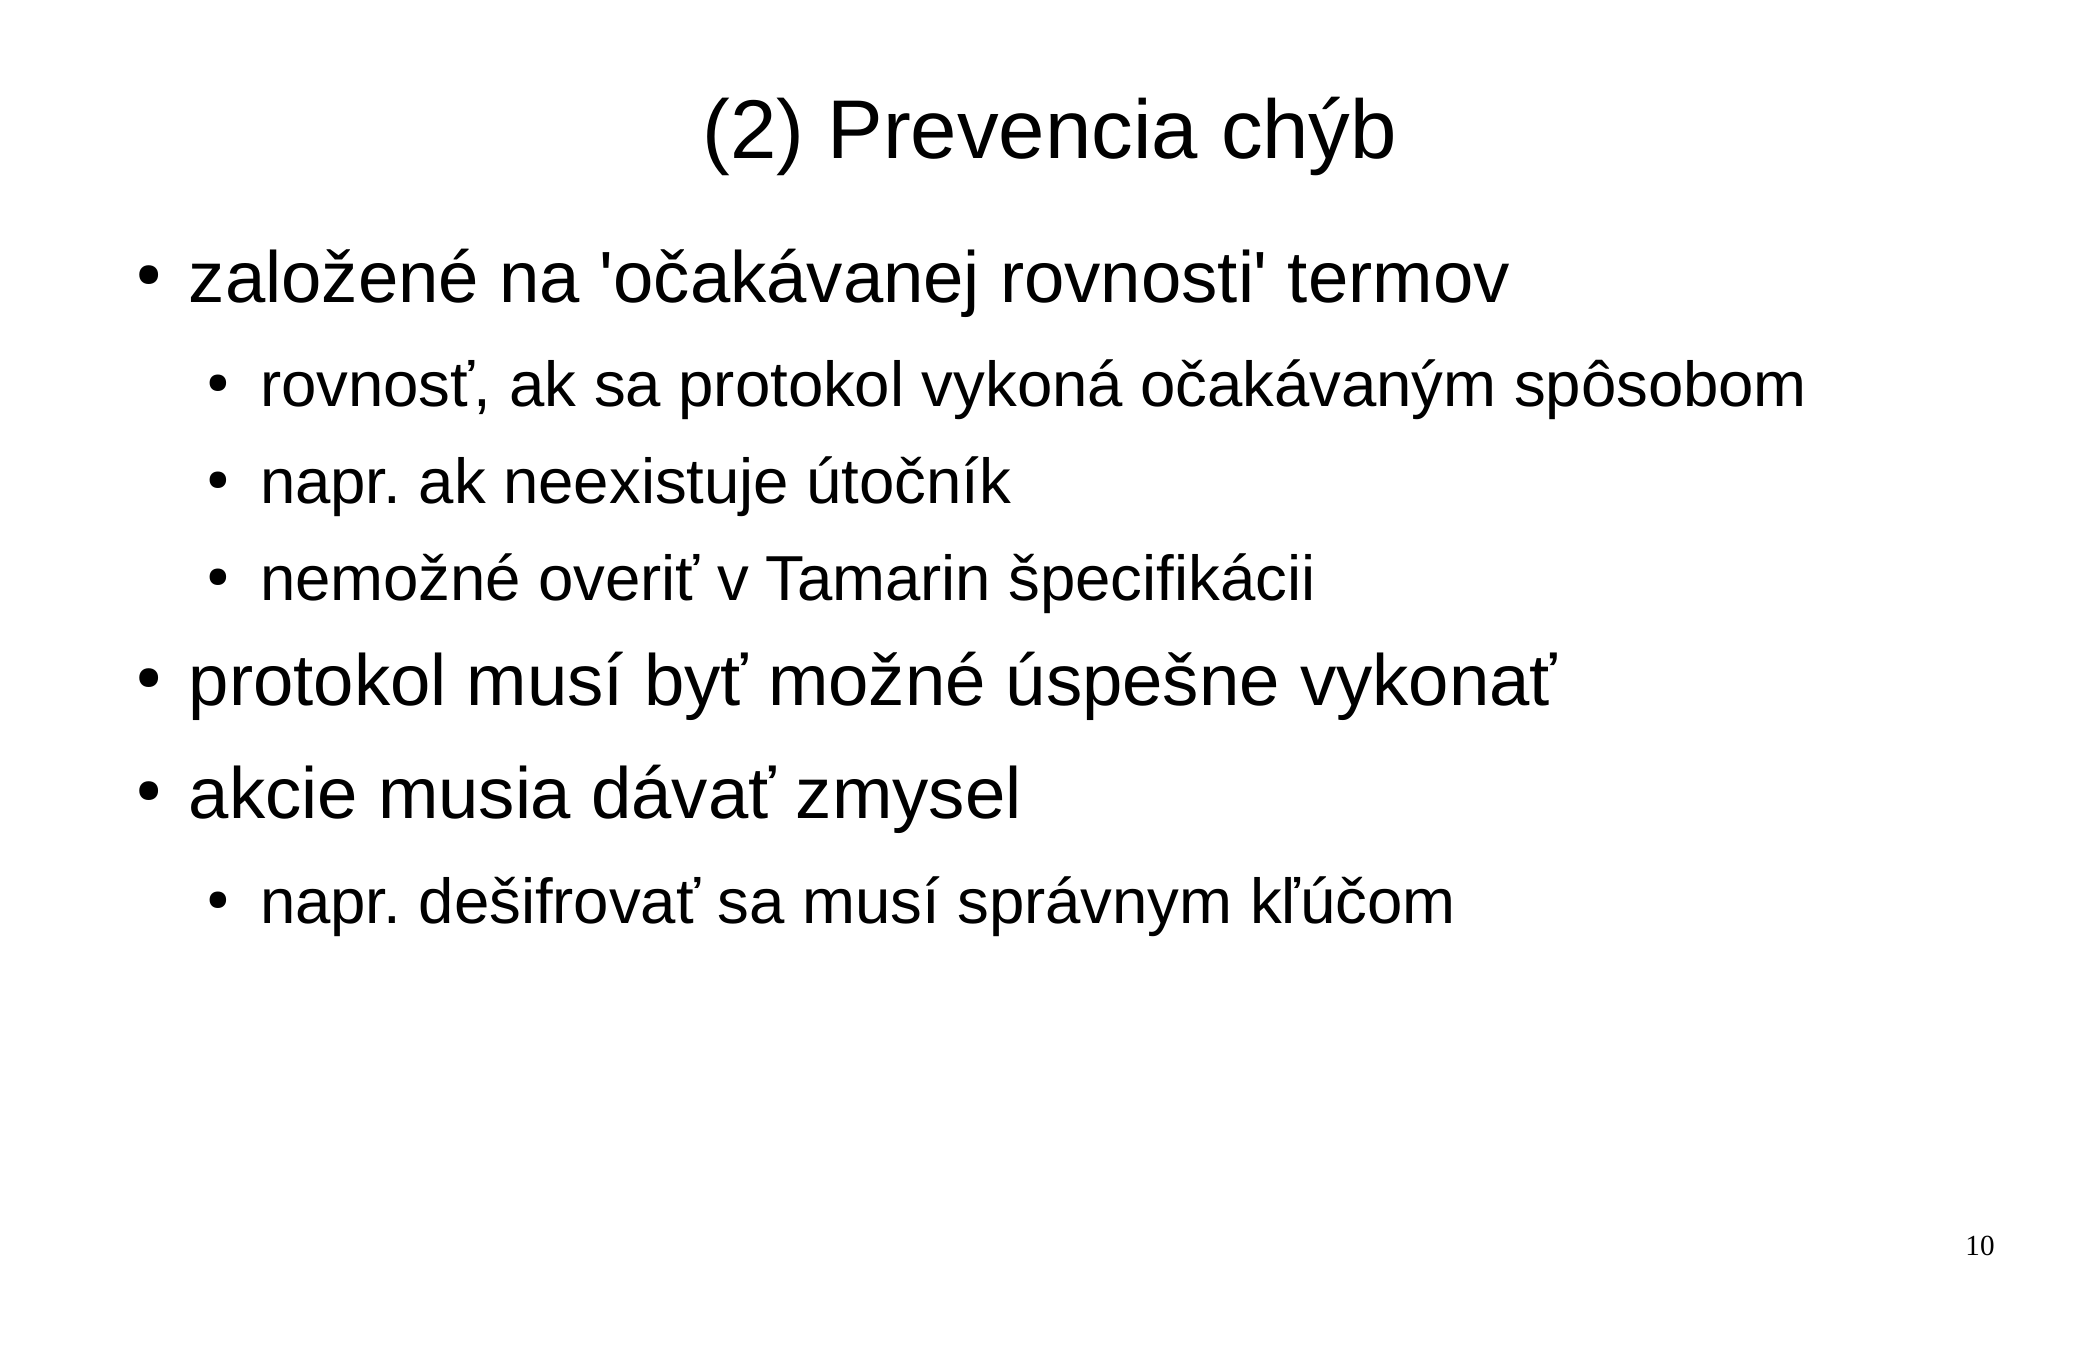

# (2) Prevencia chýb
založené na 'očakávanej rovnosti' termov
rovnosť, ak sa protokol vykoná očakávaným spôsobom
napr. ak neexistuje útočník
nemožné overiť v Tamarin špecifikácii
protokol musí byť možné úspešne vykonať
akcie musia dávať zmysel
napr. dešifrovať sa musí správnym kľúčom
10